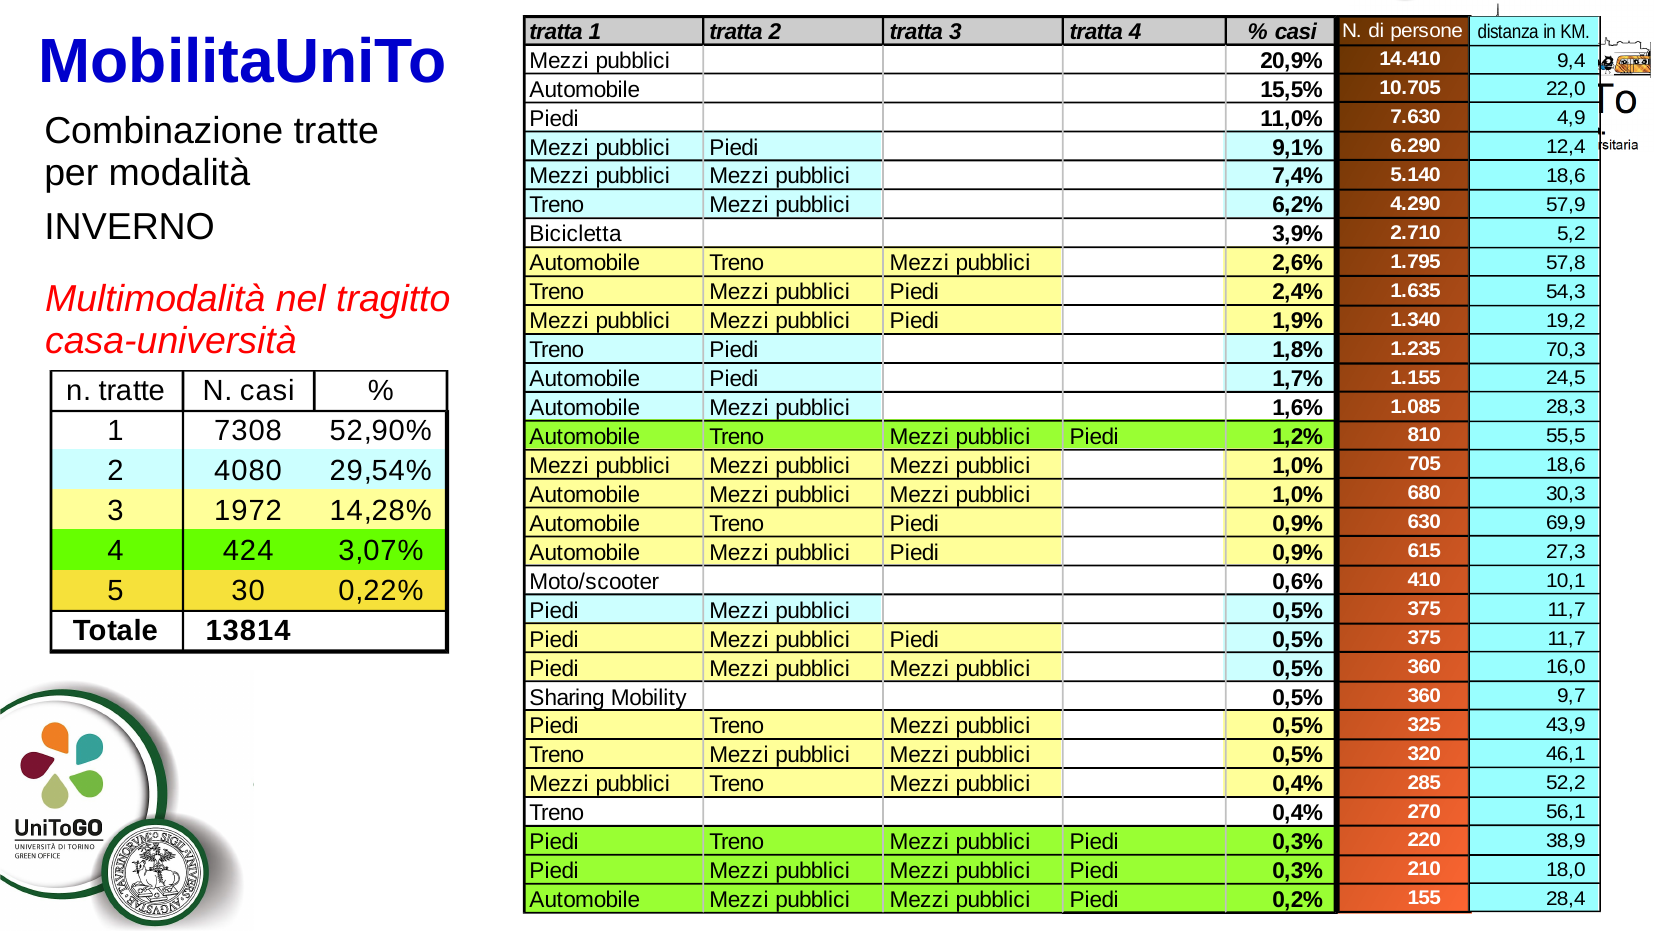

MobilitaUniTo
Combinazione tratte per modalità
INVERNO
Multimodalità nel tragitto casa-università